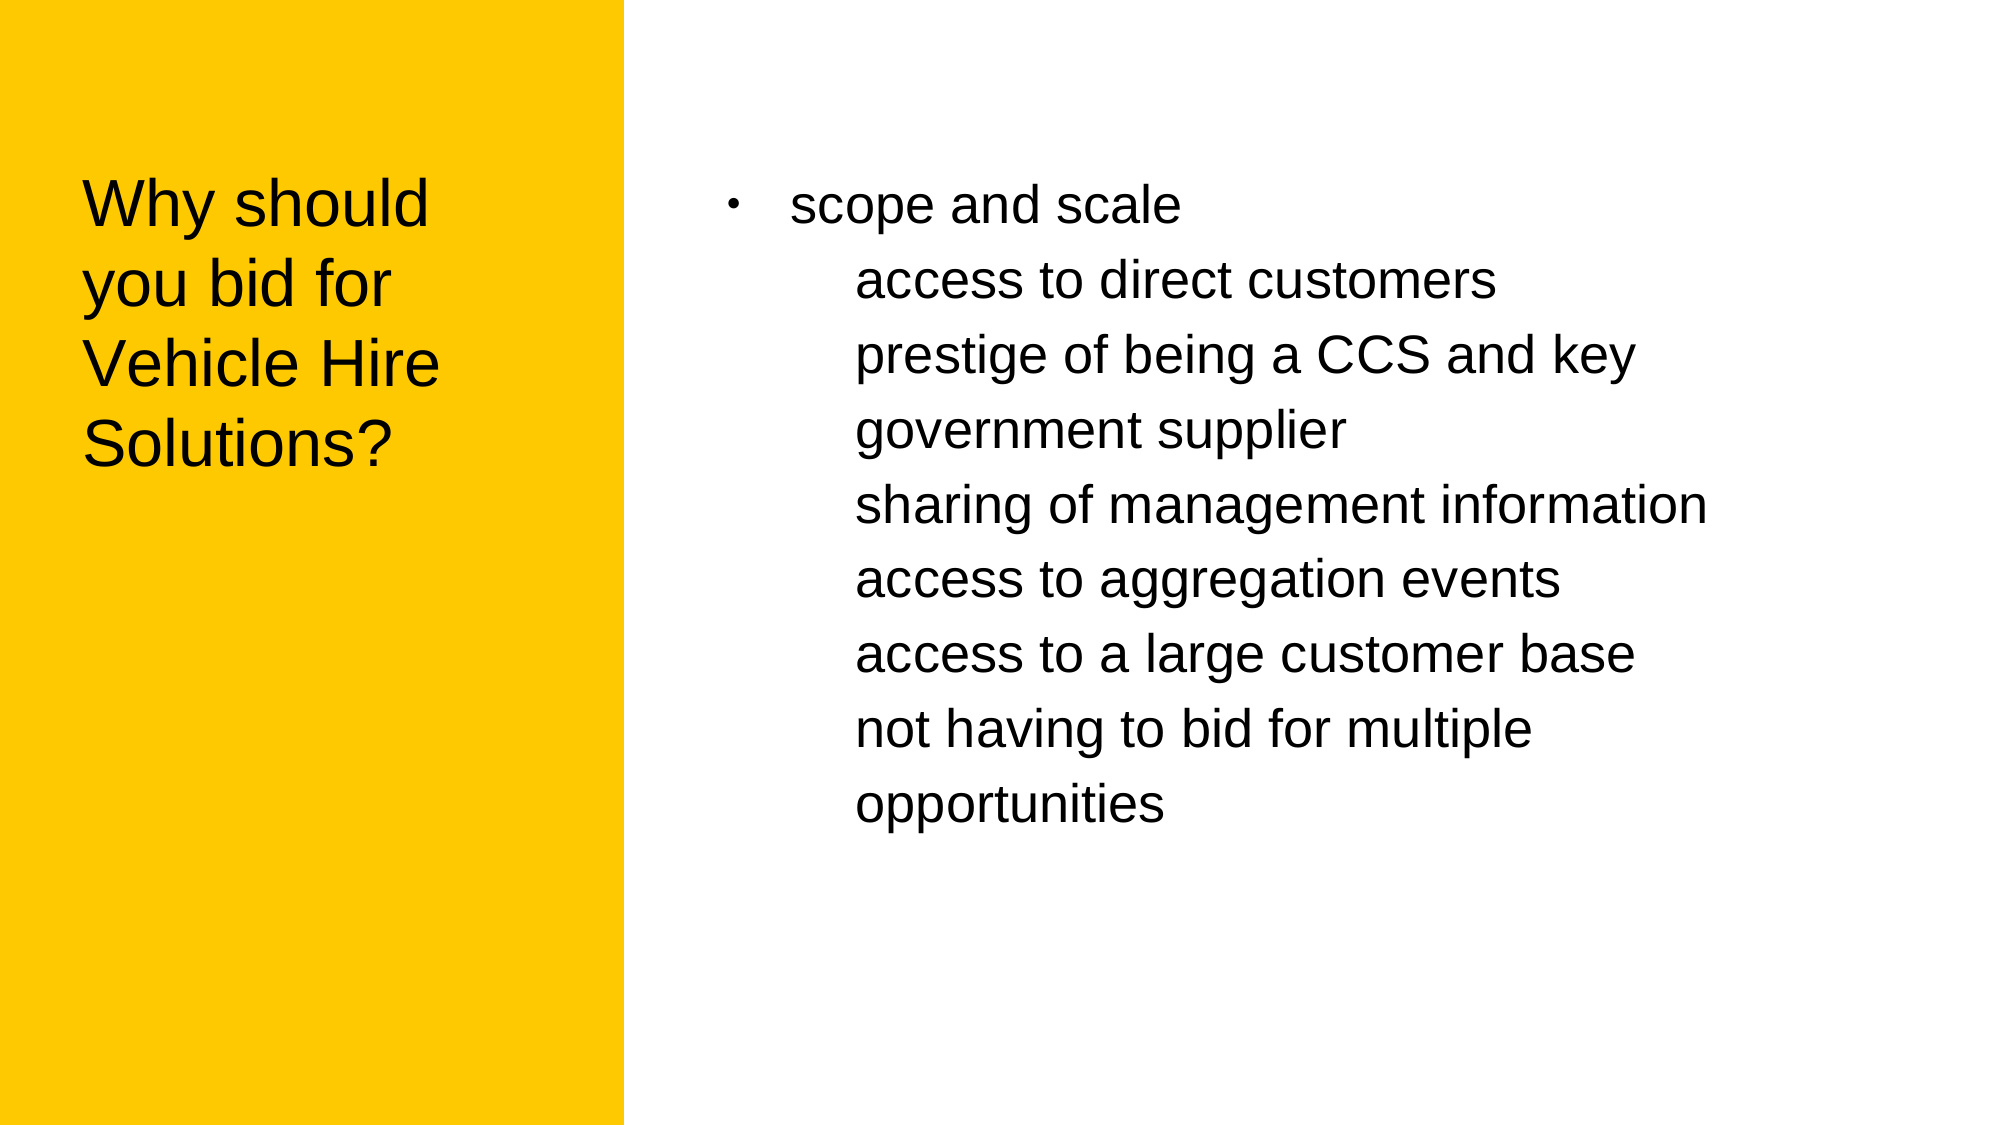

Why should you bid for Vehicle Hire Solutions?
scope and scale
access to direct customers
prestige of being a CCS and key government supplier
sharing of management information
access to aggregation events
access to a large customer base
not having to bid for multiple opportunities